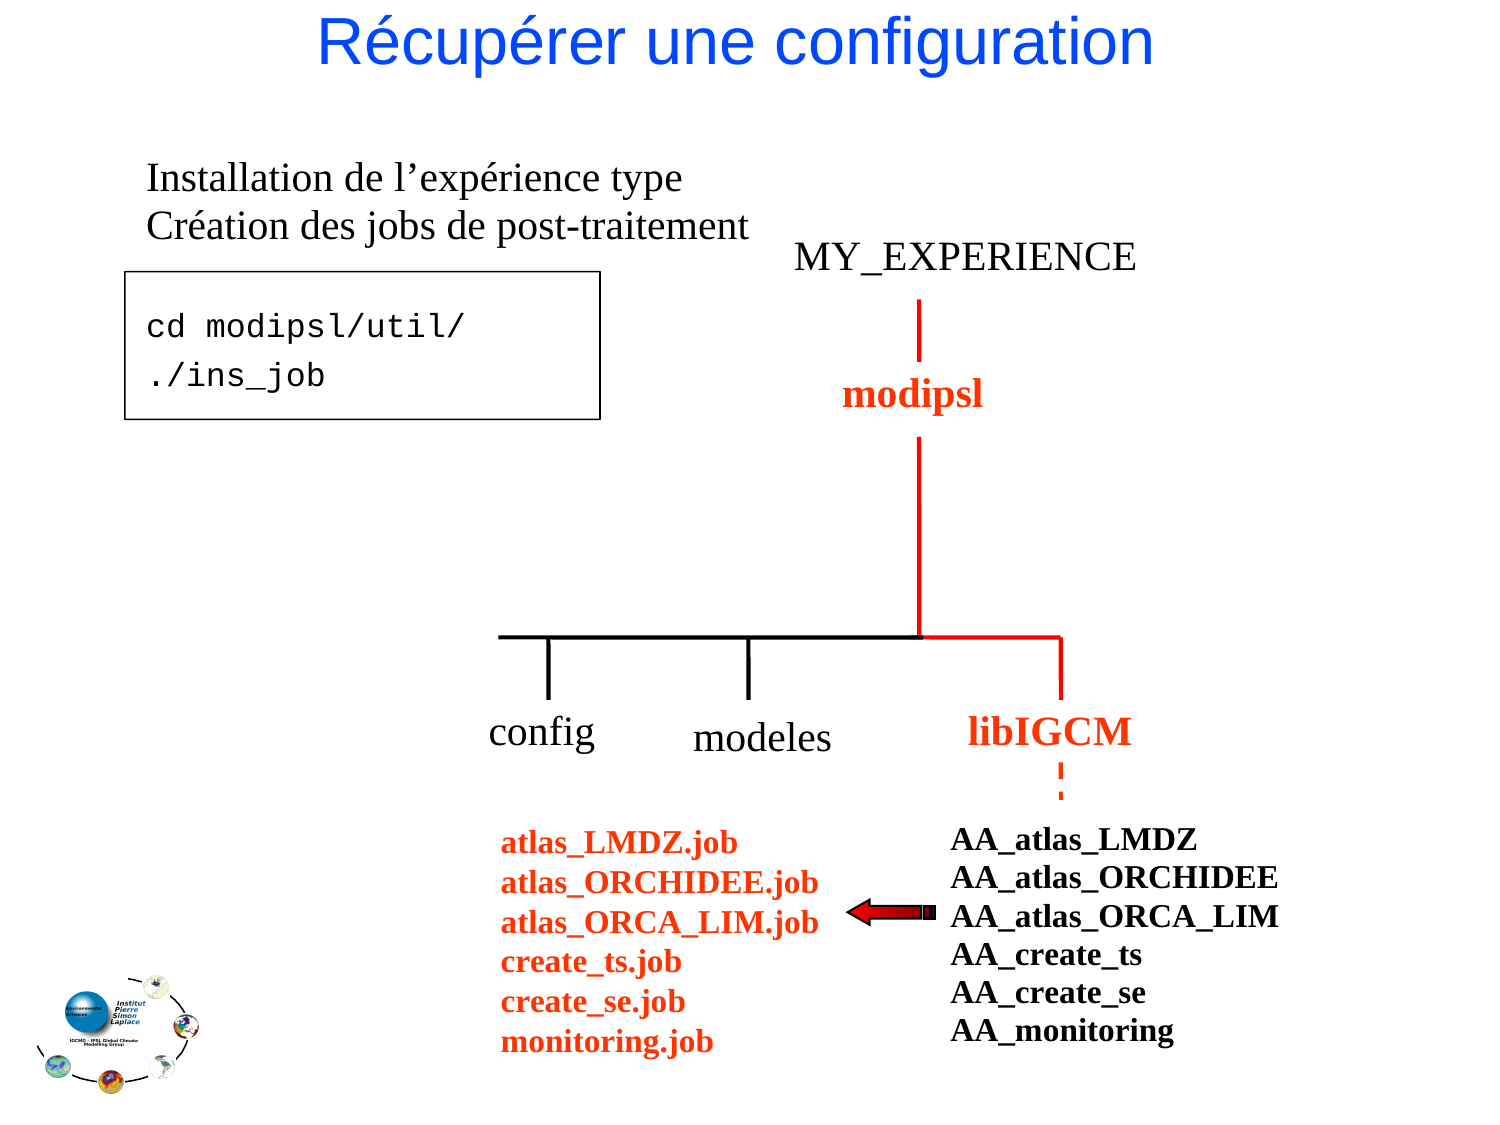

Récupérer une configuration
	Installation de l’expérience type
	Création des jobs de post-traitement
	cd modipsl/util/
 	./ins_job
MY_EXPERIENCE
modipsl
config
libIGCM
modeles
atlas_LMDZ.job
atlas_ORCHIDEE.job
atlas_ORCA_LIM.job
create_ts.job
create_se.job
monitoring.job
AA_atlas_LMDZ
AA_atlas_ORCHIDEE
AA_atlas_ORCA_LIM
AA_create_ts
AA_create_se
AA_monitoring